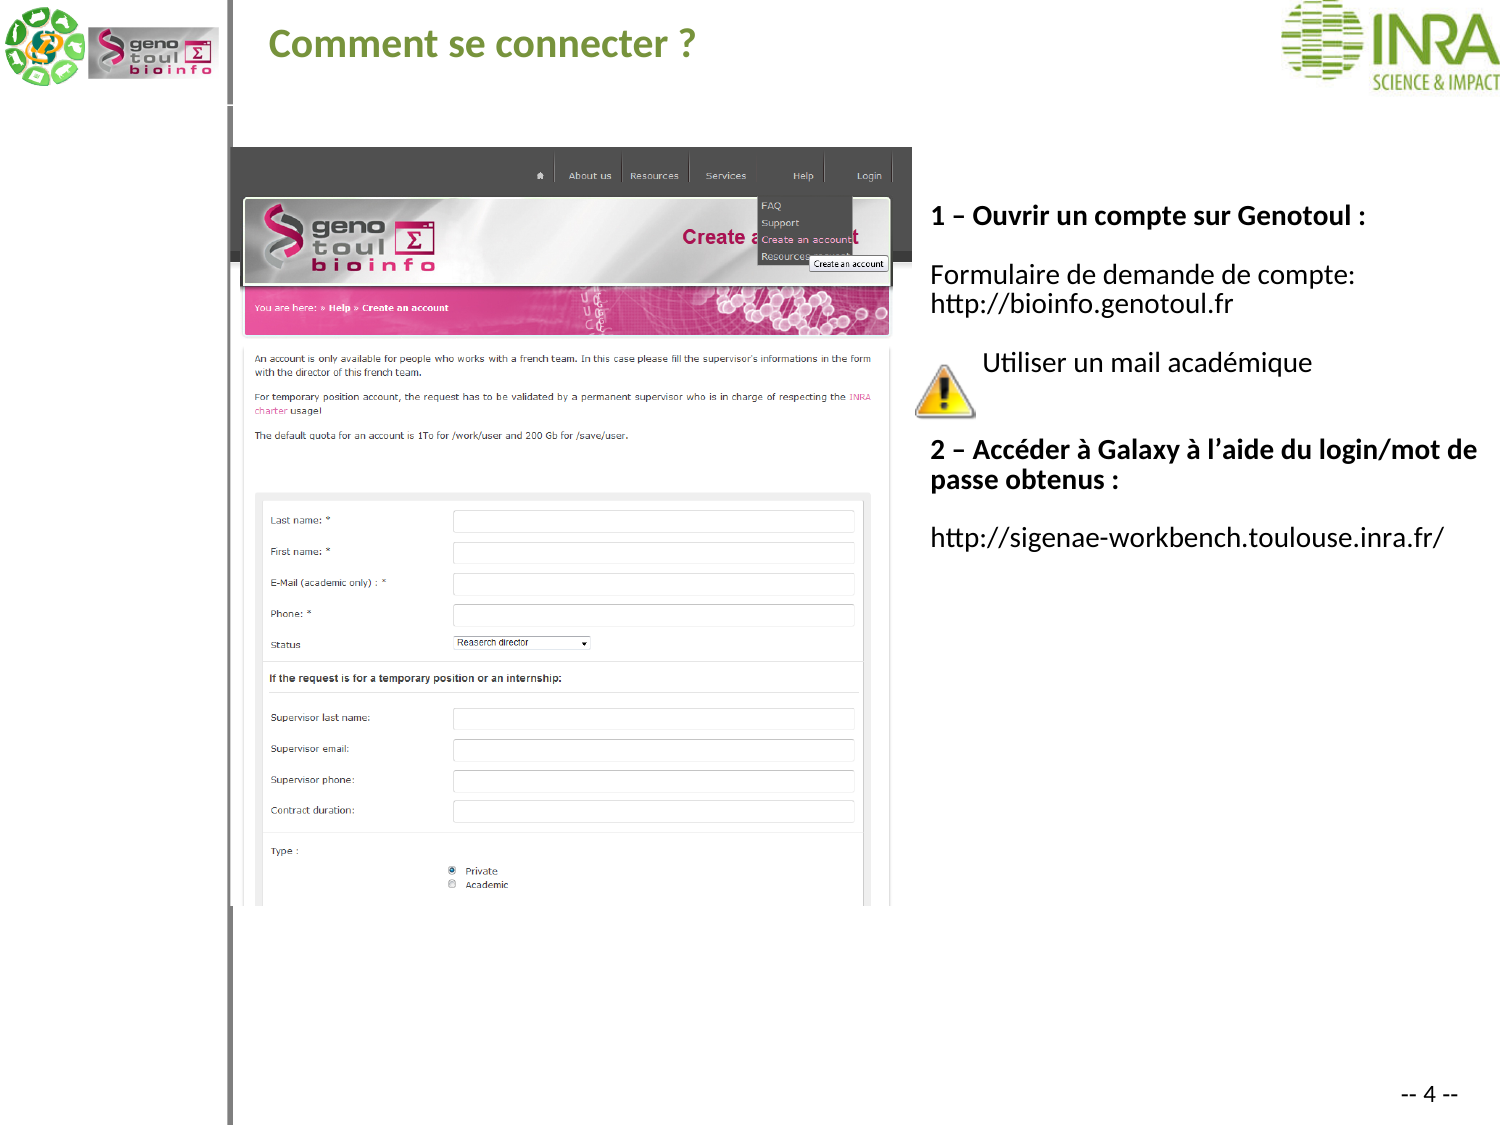

Comment se connecter ?
1 – Ouvrir un compte sur Genotoul :
Formulaire de demande de compte:
http://bioinfo.genotoul.fr
 Utiliser un mail académique
2 – Accéder à Galaxy à l’aide du login/mot de passe obtenus :
http://sigenae-workbench.toulouse.inra.fr/